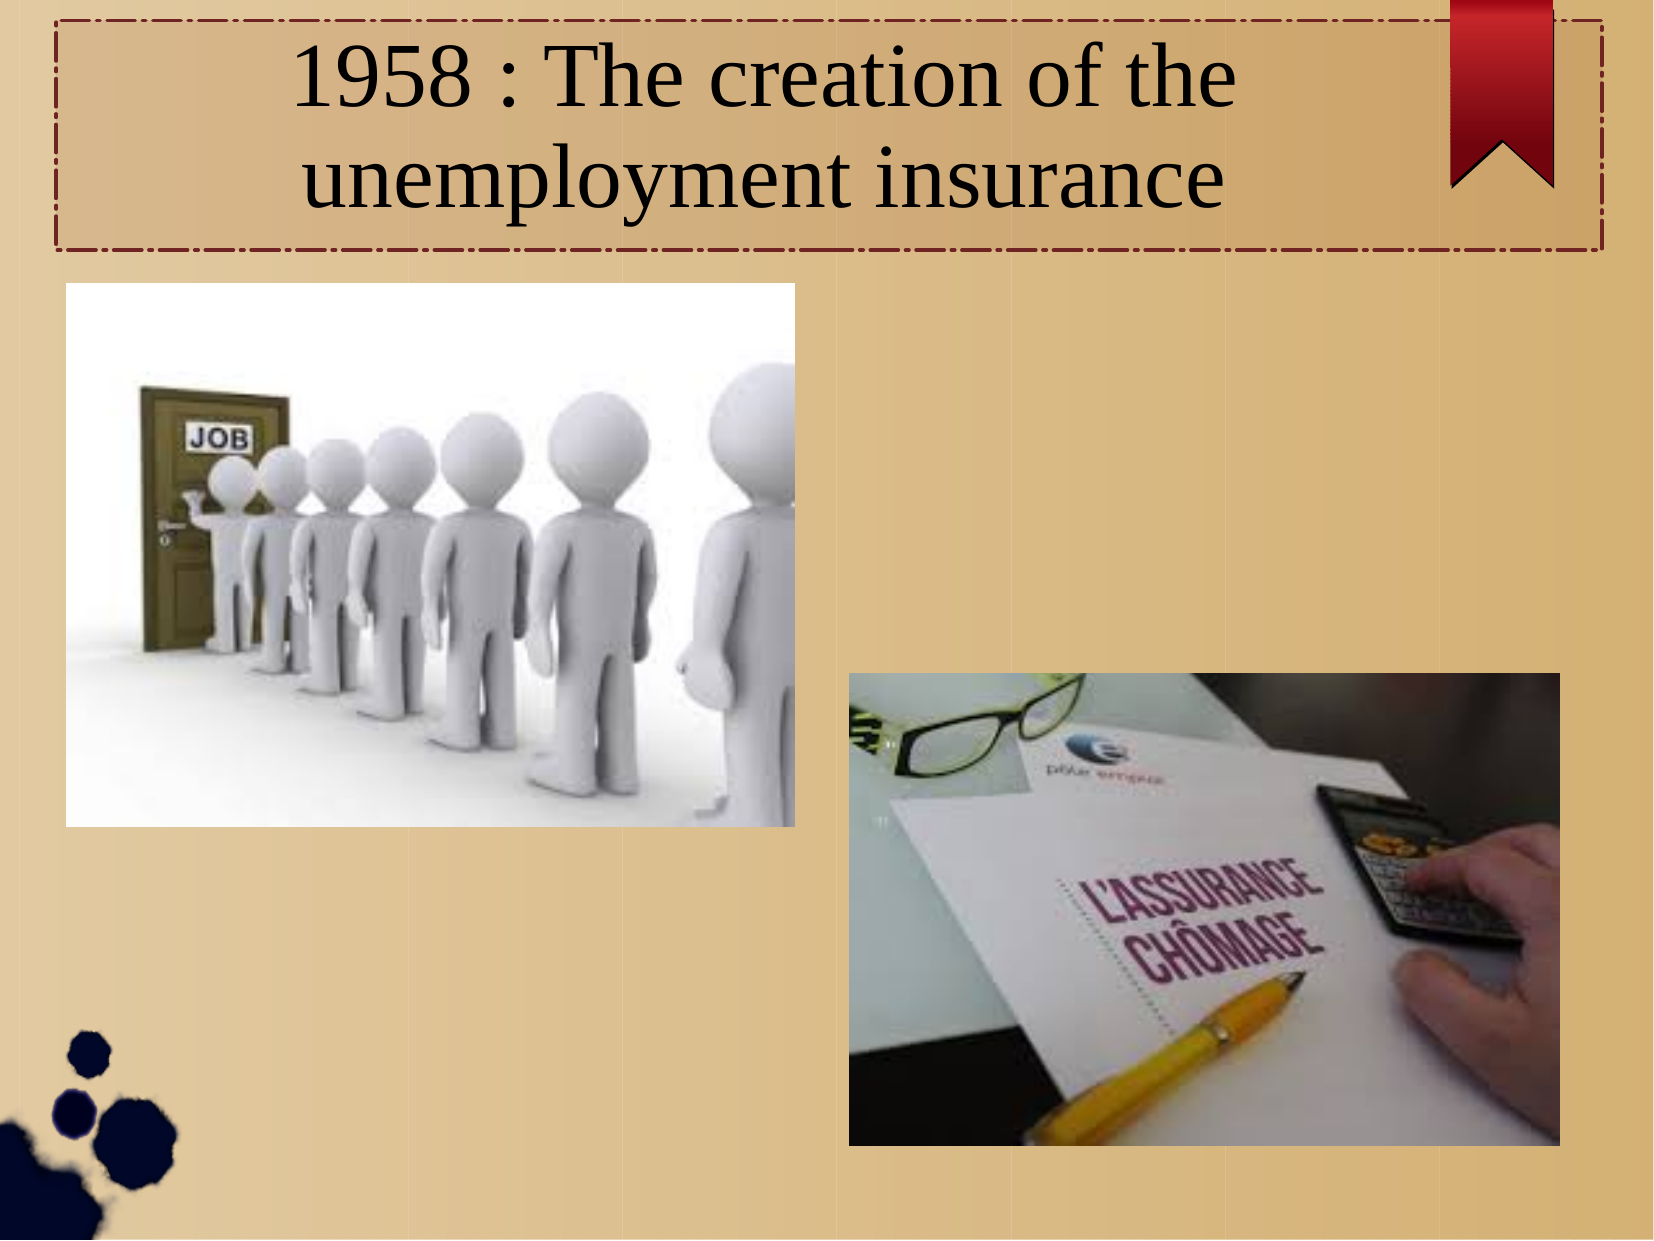

# 1958 : The creation of the unemployment insurance